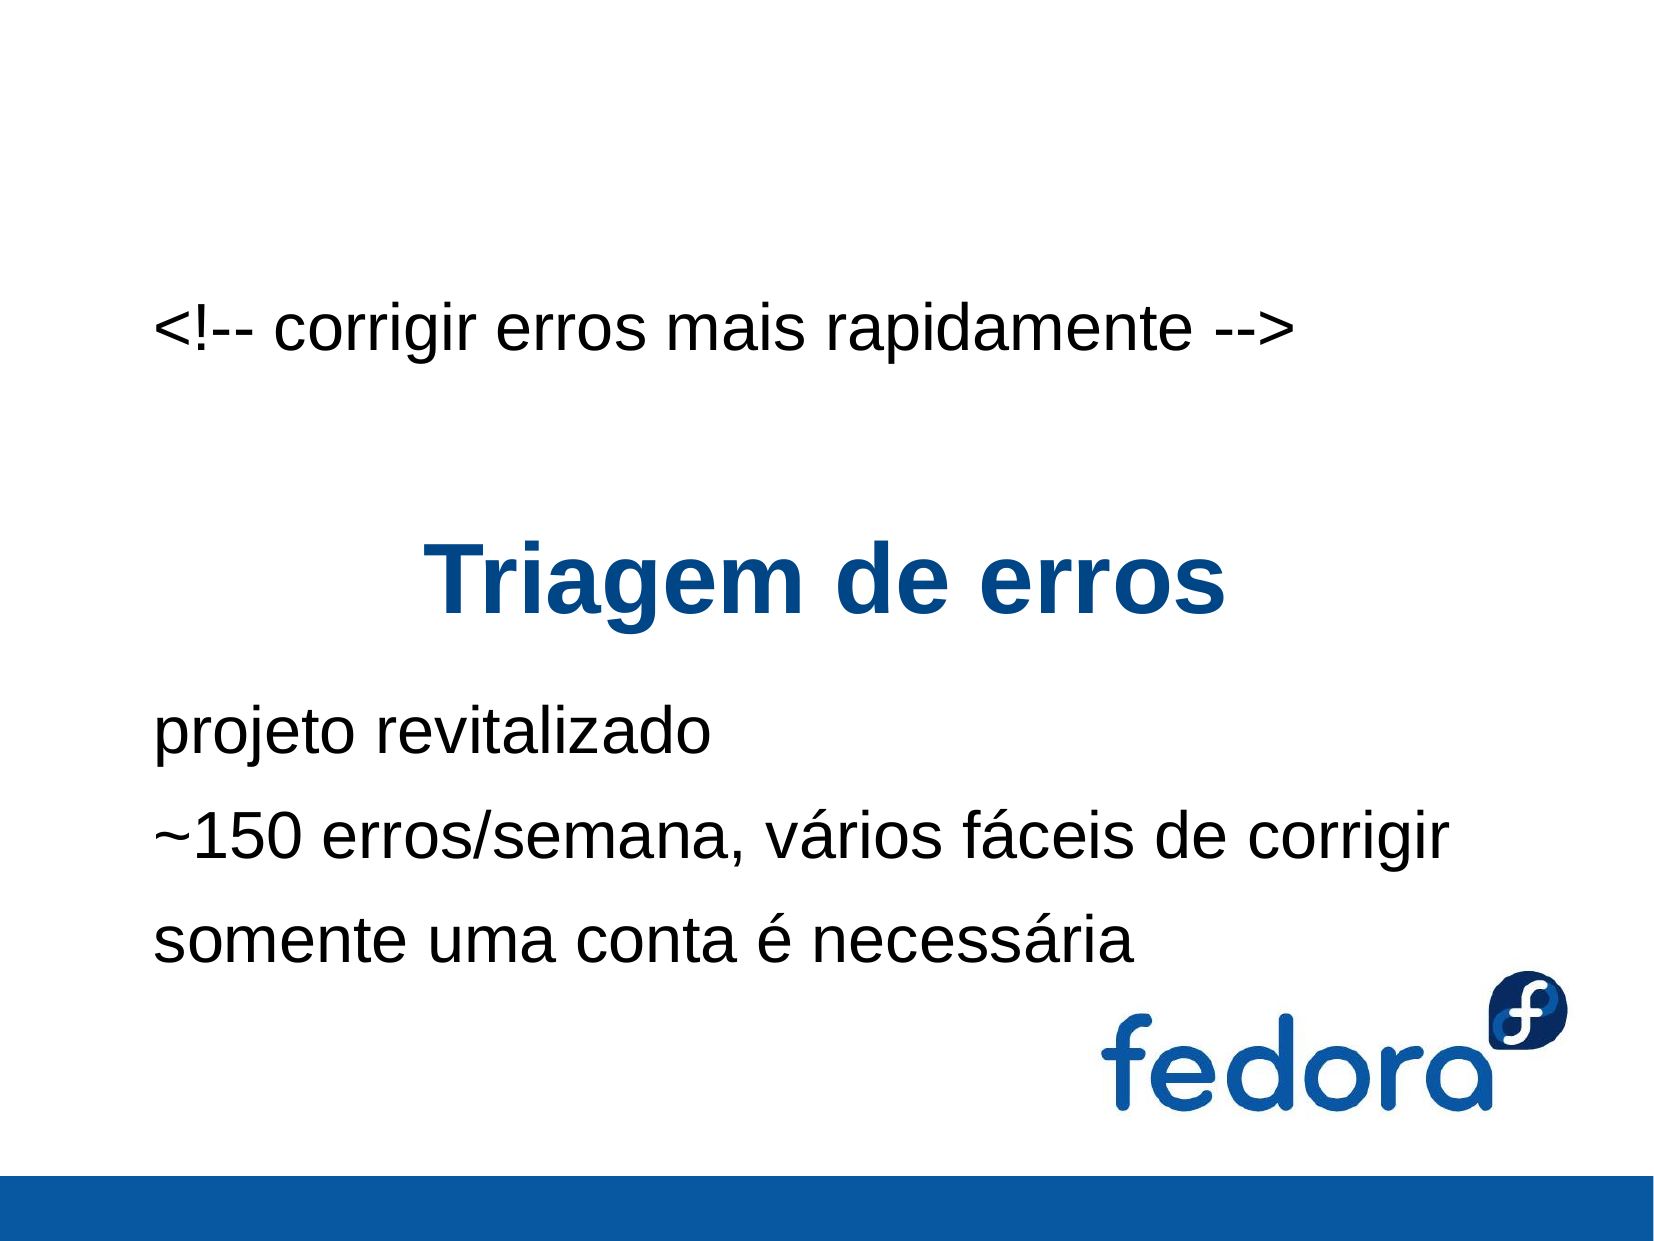

# Triagem de erros
<!-- corrigir erros mais rapidamente -->
projeto revitalizado
~150 erros/semana, vários fáceis de corrigir
somente uma conta é necessária